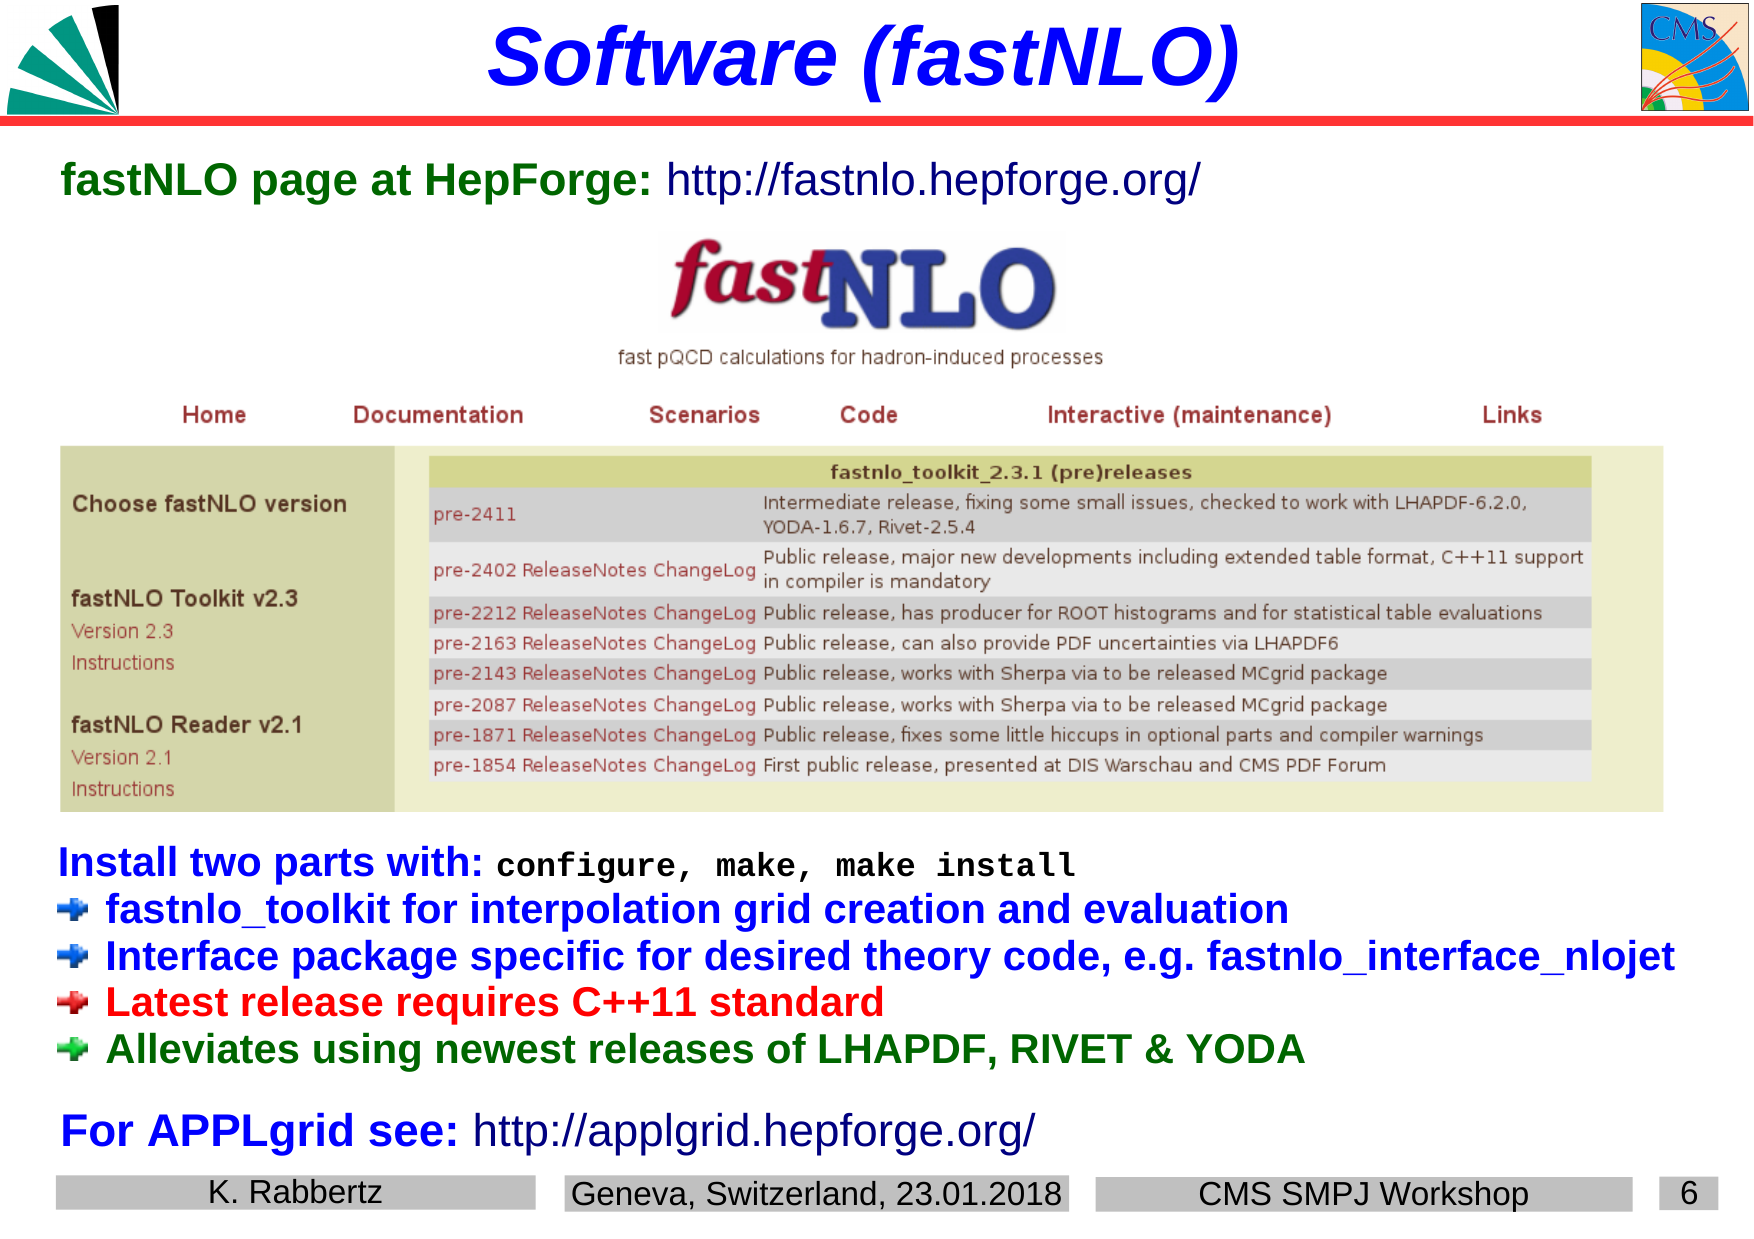

# Software (fastNLO)
fastNLO page at HepForge: http://fastnlo.hepforge.org/
Install two parts with: configure, make, make install
 fastnlo_toolkit for interpolation grid creation and evaluation
 Interface package specific for desired theory code, e.g. fastnlo_interface_nlojet
 Latest release requires C++11 standard
 Alleviates using newest releases of LHAPDF, RIVET & YODA
For APPLgrid see: http://applgrid.hepforge.org/